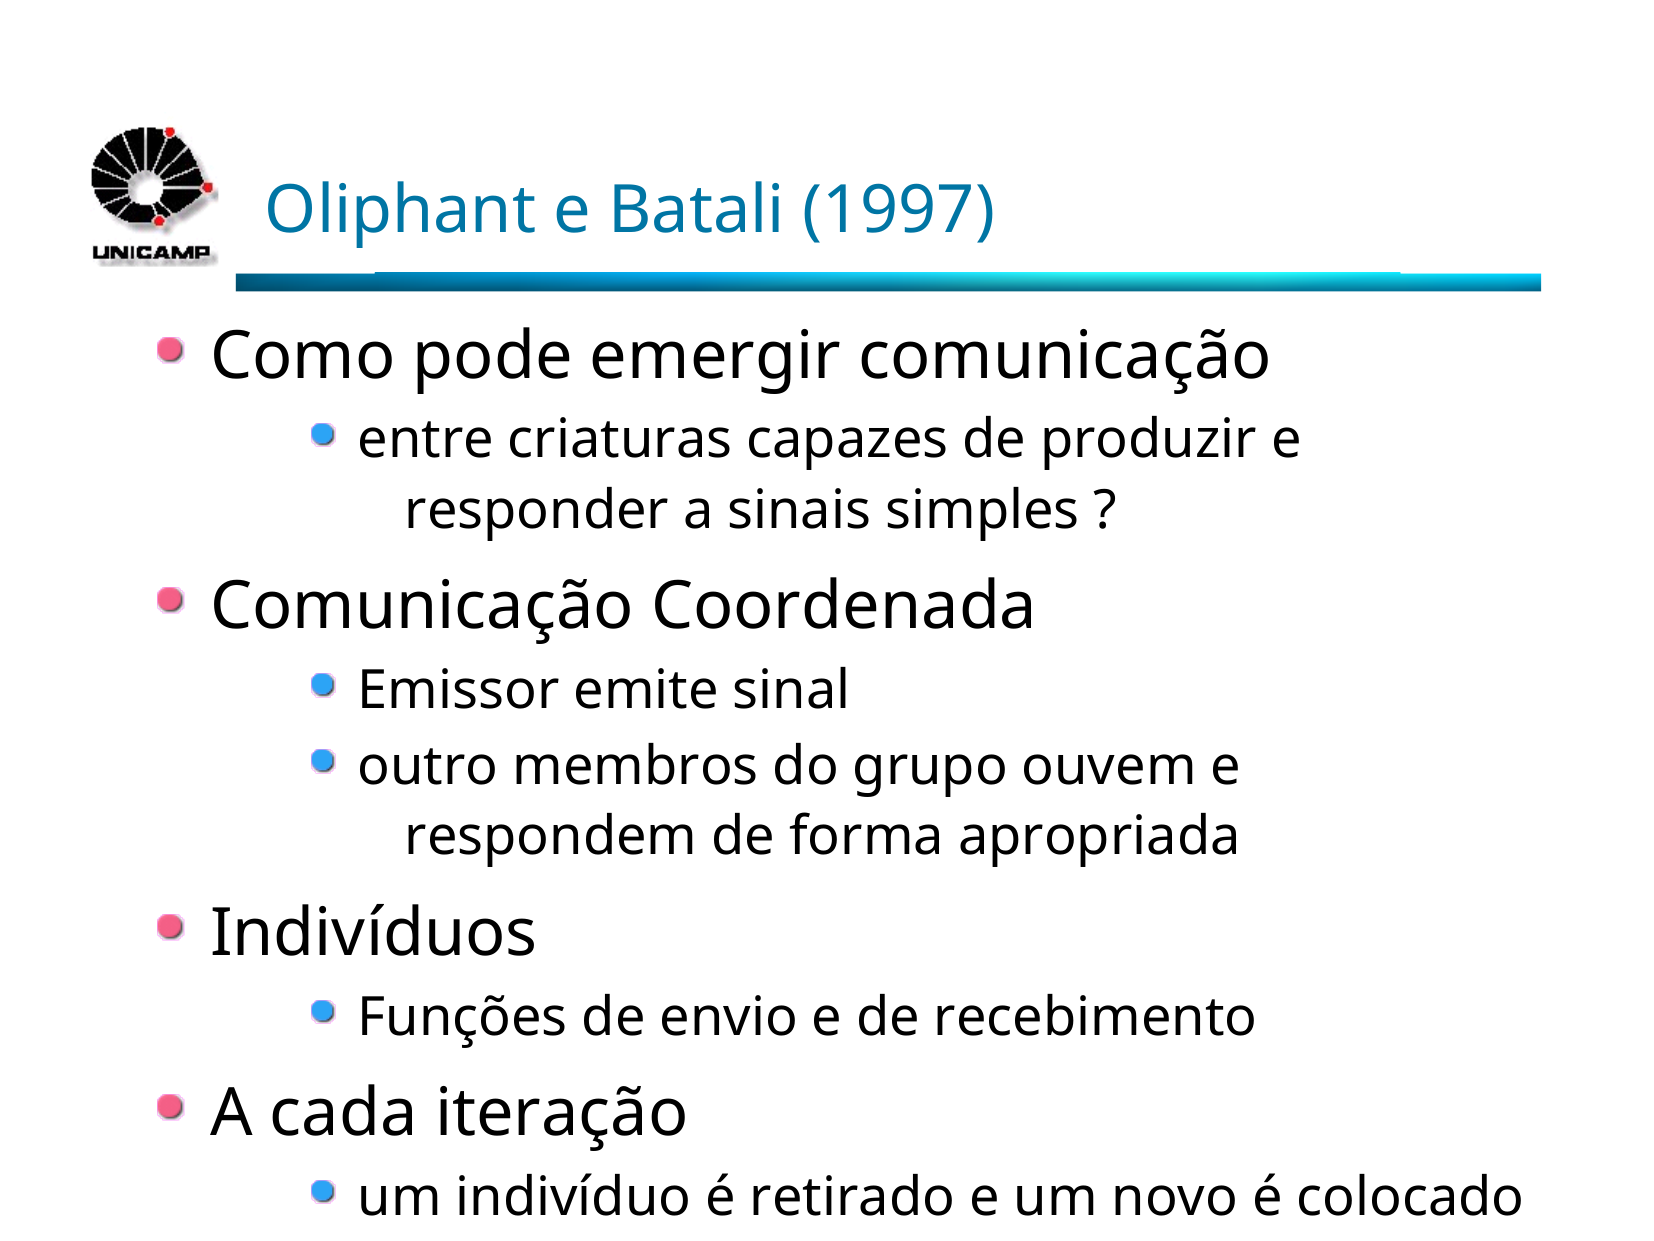

# Oliphant e Batali (1997)
Como pode emergir comunicação
entre criaturas capazes de produzir e responder a sinais simples ?
Comunicação Coordenada
Emissor emite sinal
outro membros do grupo ouvem e respondem de forma apropriada
Indivíduos
Funções de envio e de recebimento
A cada iteração
um indivíduo é retirado e um novo é colocado
precisão comunicativa da população é registrada